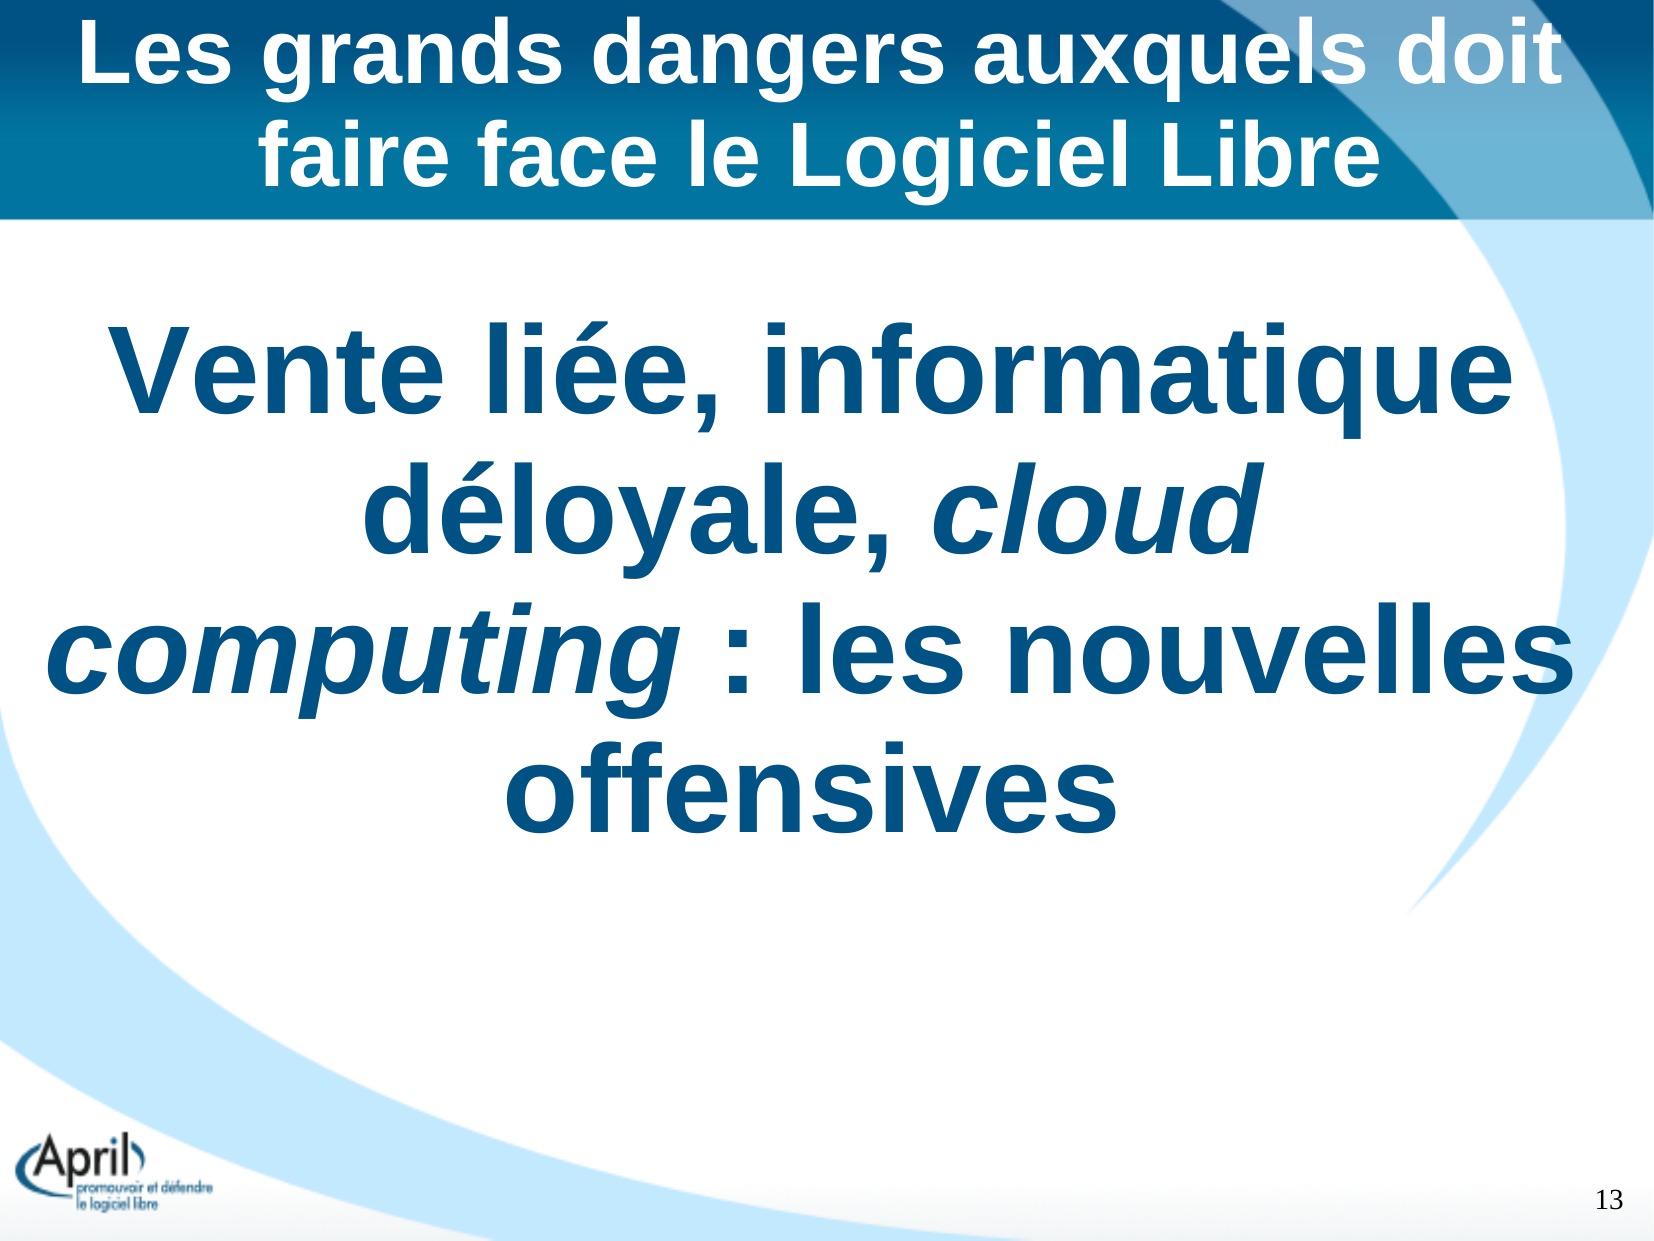

# Les grands dangers auxquels doit faire face le Logiciel Libre
Vente liée, informatique déloyale, cloud computing : les nouvelles offensives
13